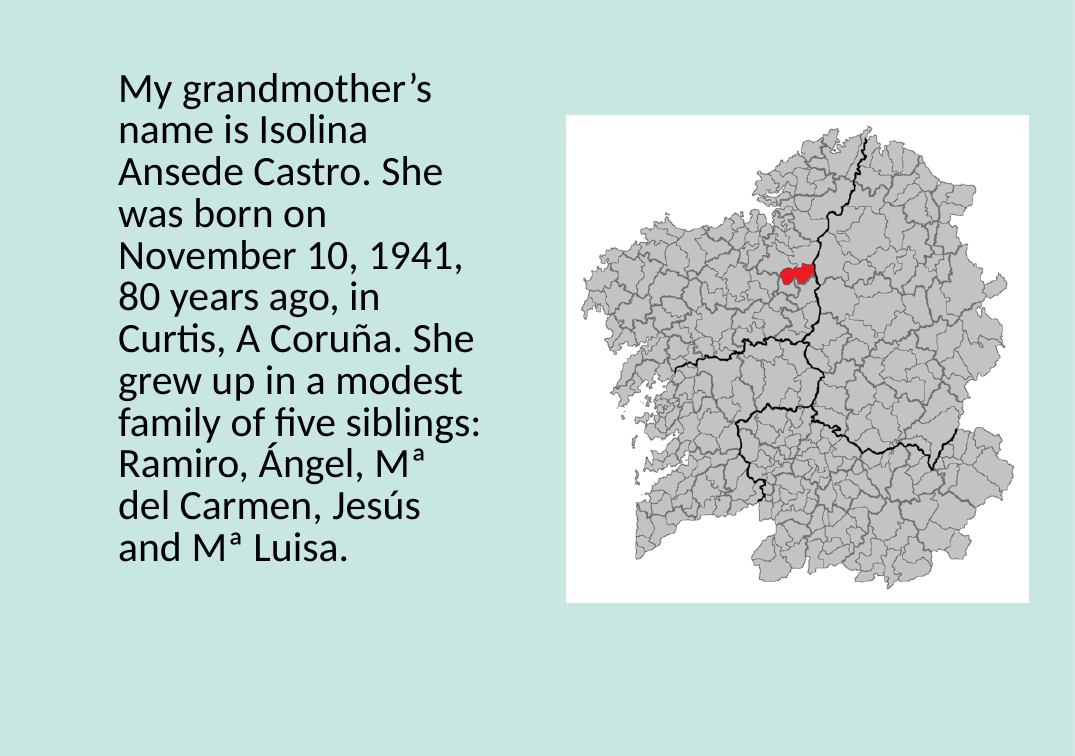

# My grandmother’s name is Isolina Ansede Castro. She was born on November 10, 1941, 80 years ago, in Curtis, A Coruña. She grew up in a modest family of five siblings: Ramiro, Ángel, Mª del Carmen, Jesús and Mª Luisa.